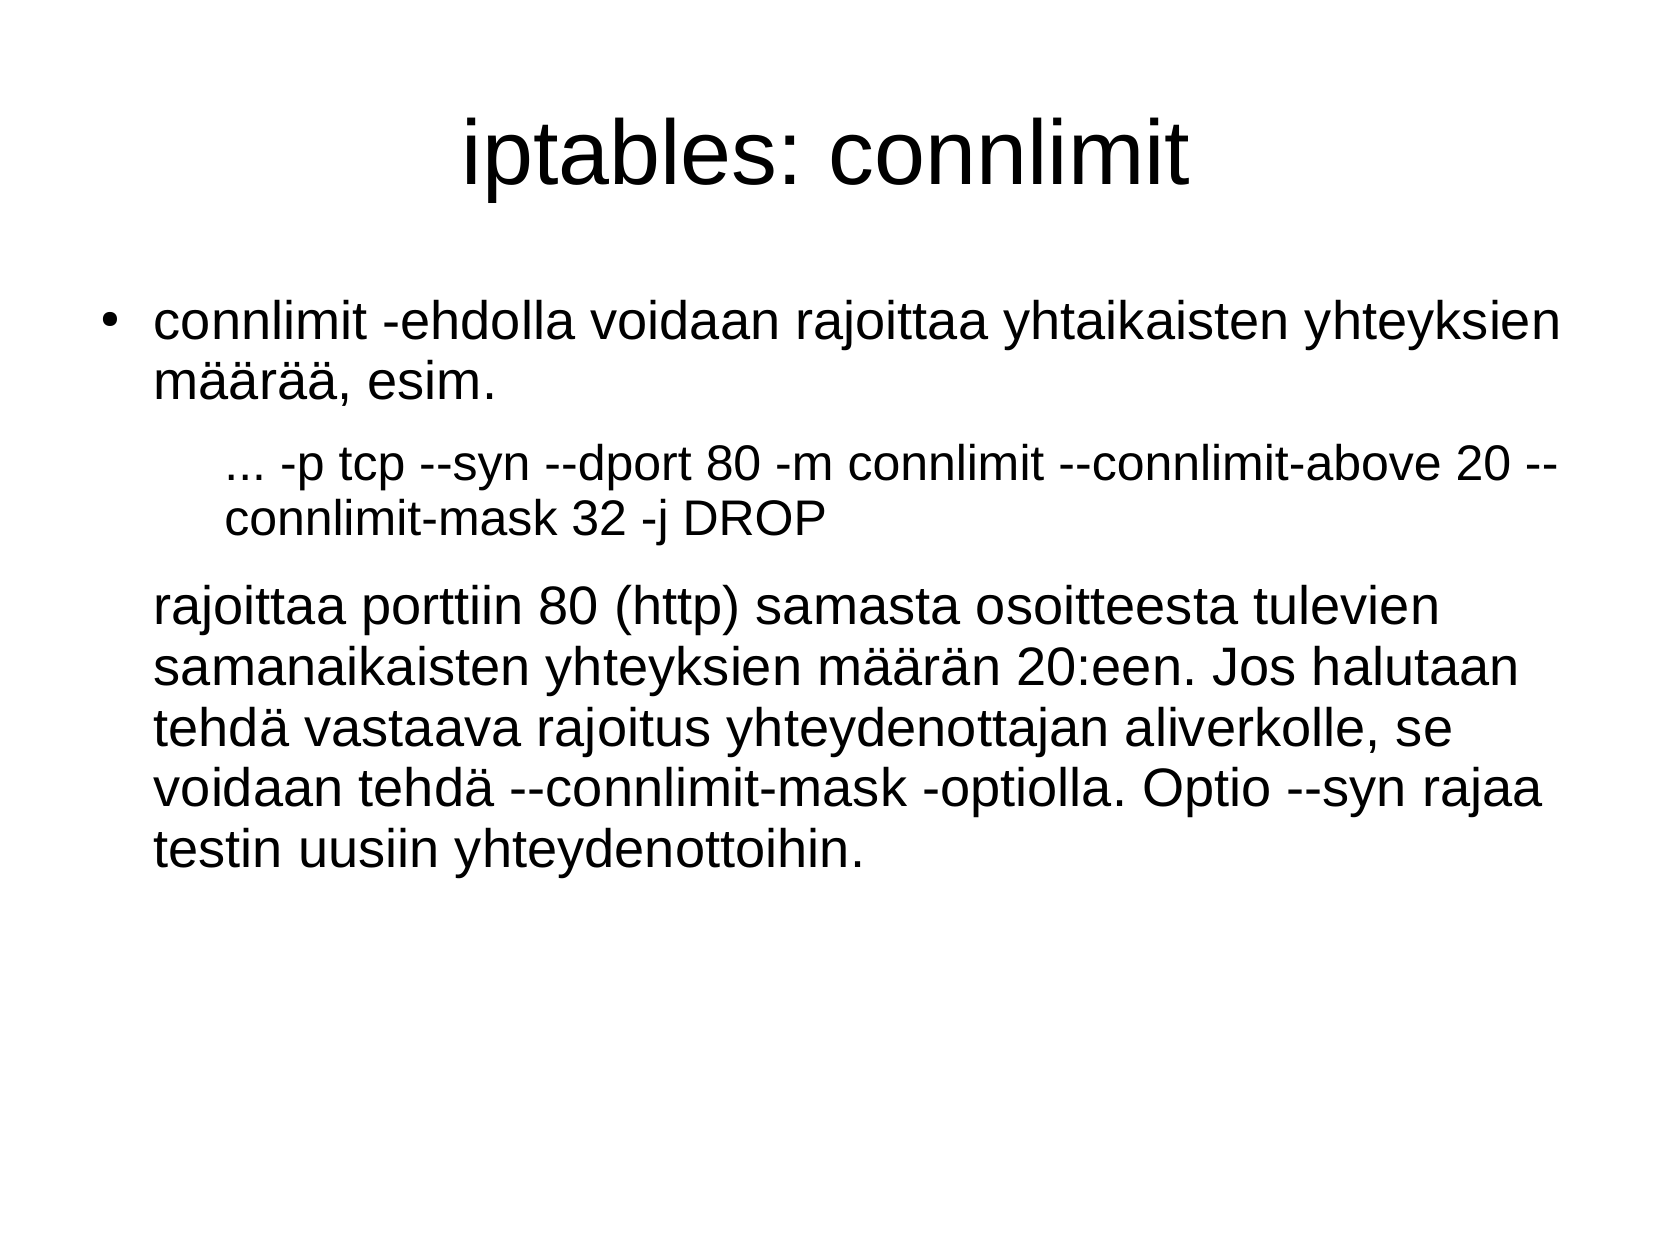

# iptables: connlimit
connlimit -ehdolla voidaan rajoittaa yhtaikaisten yhteyksien määrää, esim.
... -p tcp --syn --dport 80 -m connlimit --connlimit-above 20 --connlimit-mask 32 -j DROP
rajoittaa porttiin 80 (http) samasta osoitteesta tulevien samanaikaisten yhteyksien määrän 20:een. Jos halutaan tehdä vastaava rajoitus yhteydenottajan aliverkolle, se voidaan tehdä --connlimit-mask -optiolla. Optio --syn rajaa testin uusiin yhteydenottoihin.